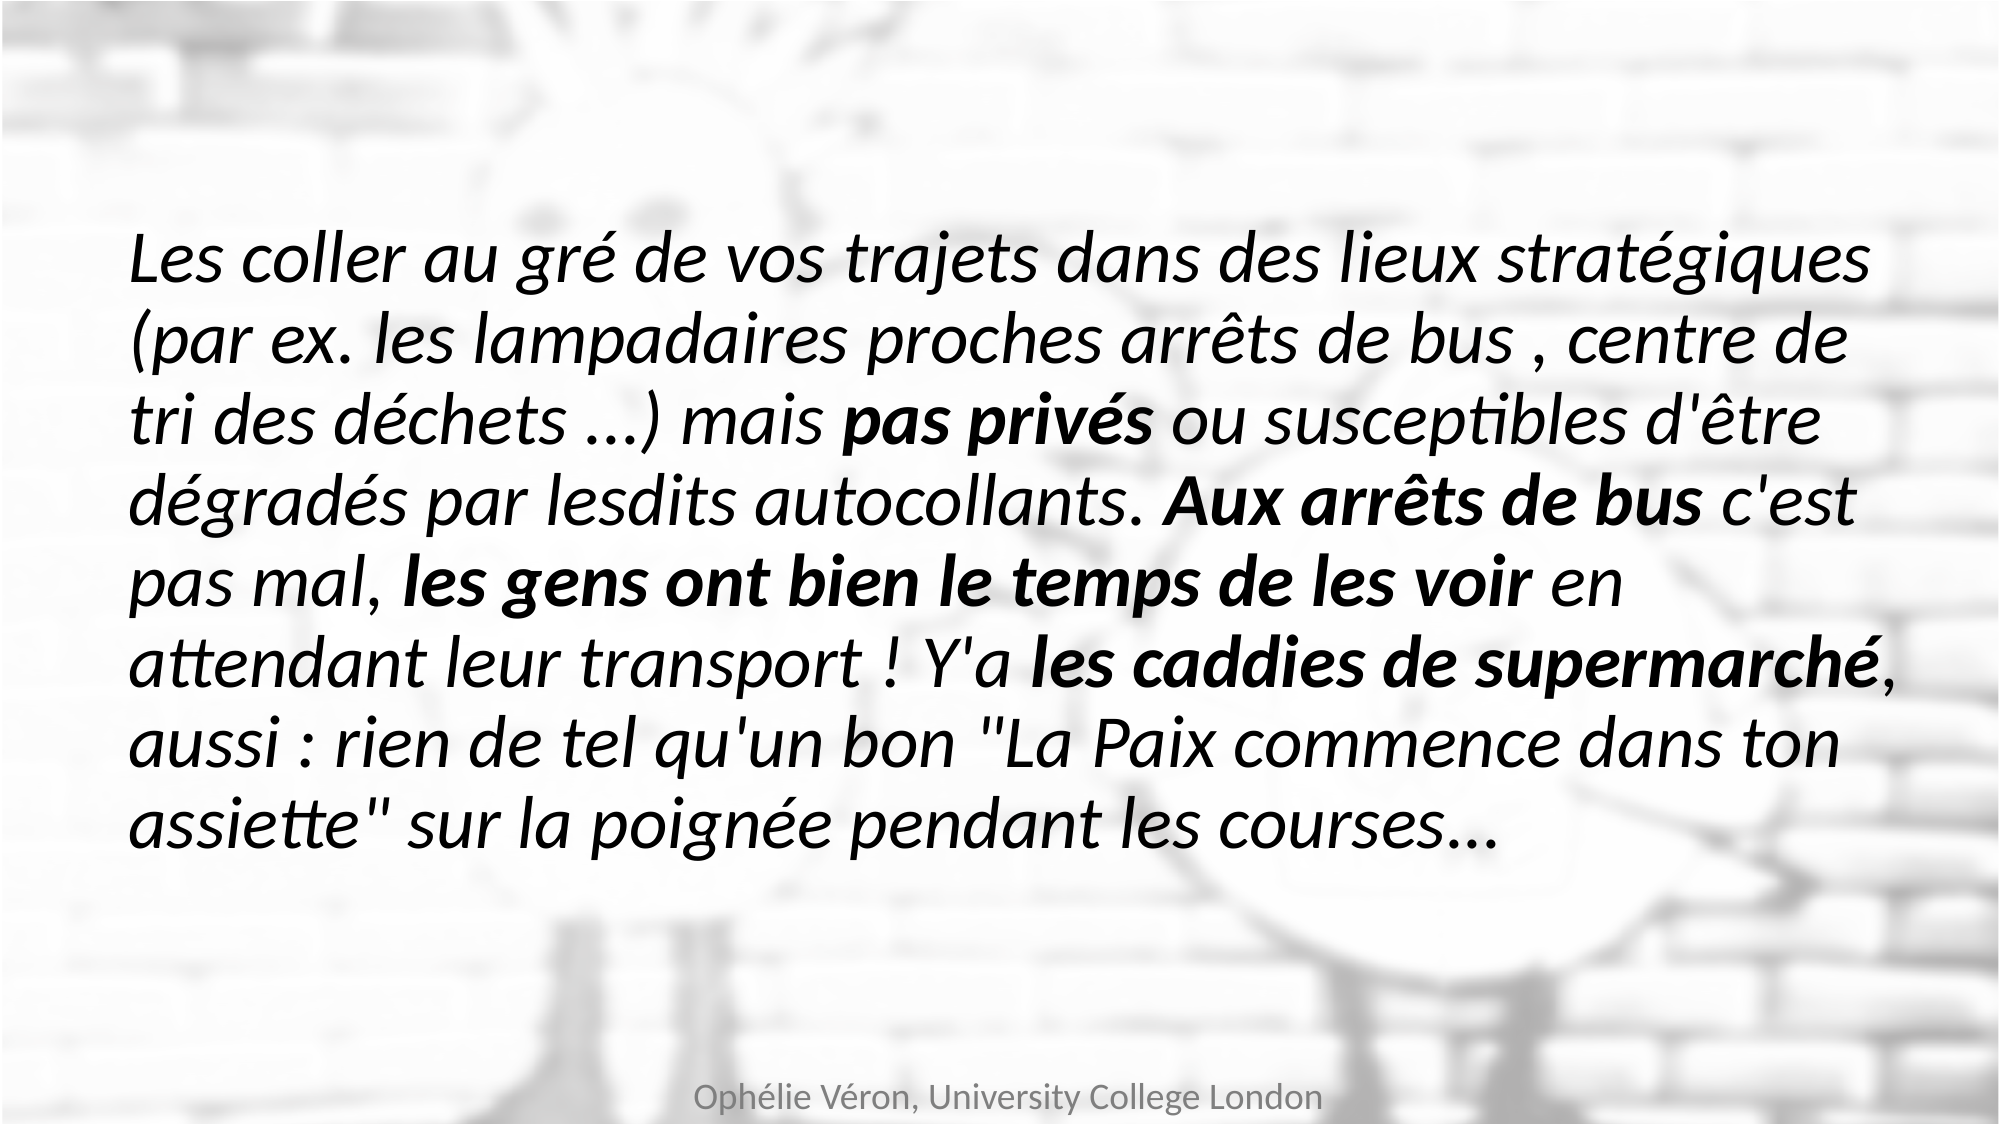

# Les coller au gré de vos trajets dans des lieux stratégiques (par ex. les lampadaires proches arrêts de bus , centre de tri des déchets ...) mais pas privés ou susceptibles d'être dégradés par lesdits autocollants. Aux arrêts de bus c'est pas mal, les gens ont bien le temps de les voir en attendant leur transport ! Y'a les caddies de supermarché, aussi : rien de tel qu'un bon "La Paix commence dans ton assiette" sur la poignée pendant les courses...
Ophélie Véron, University College London